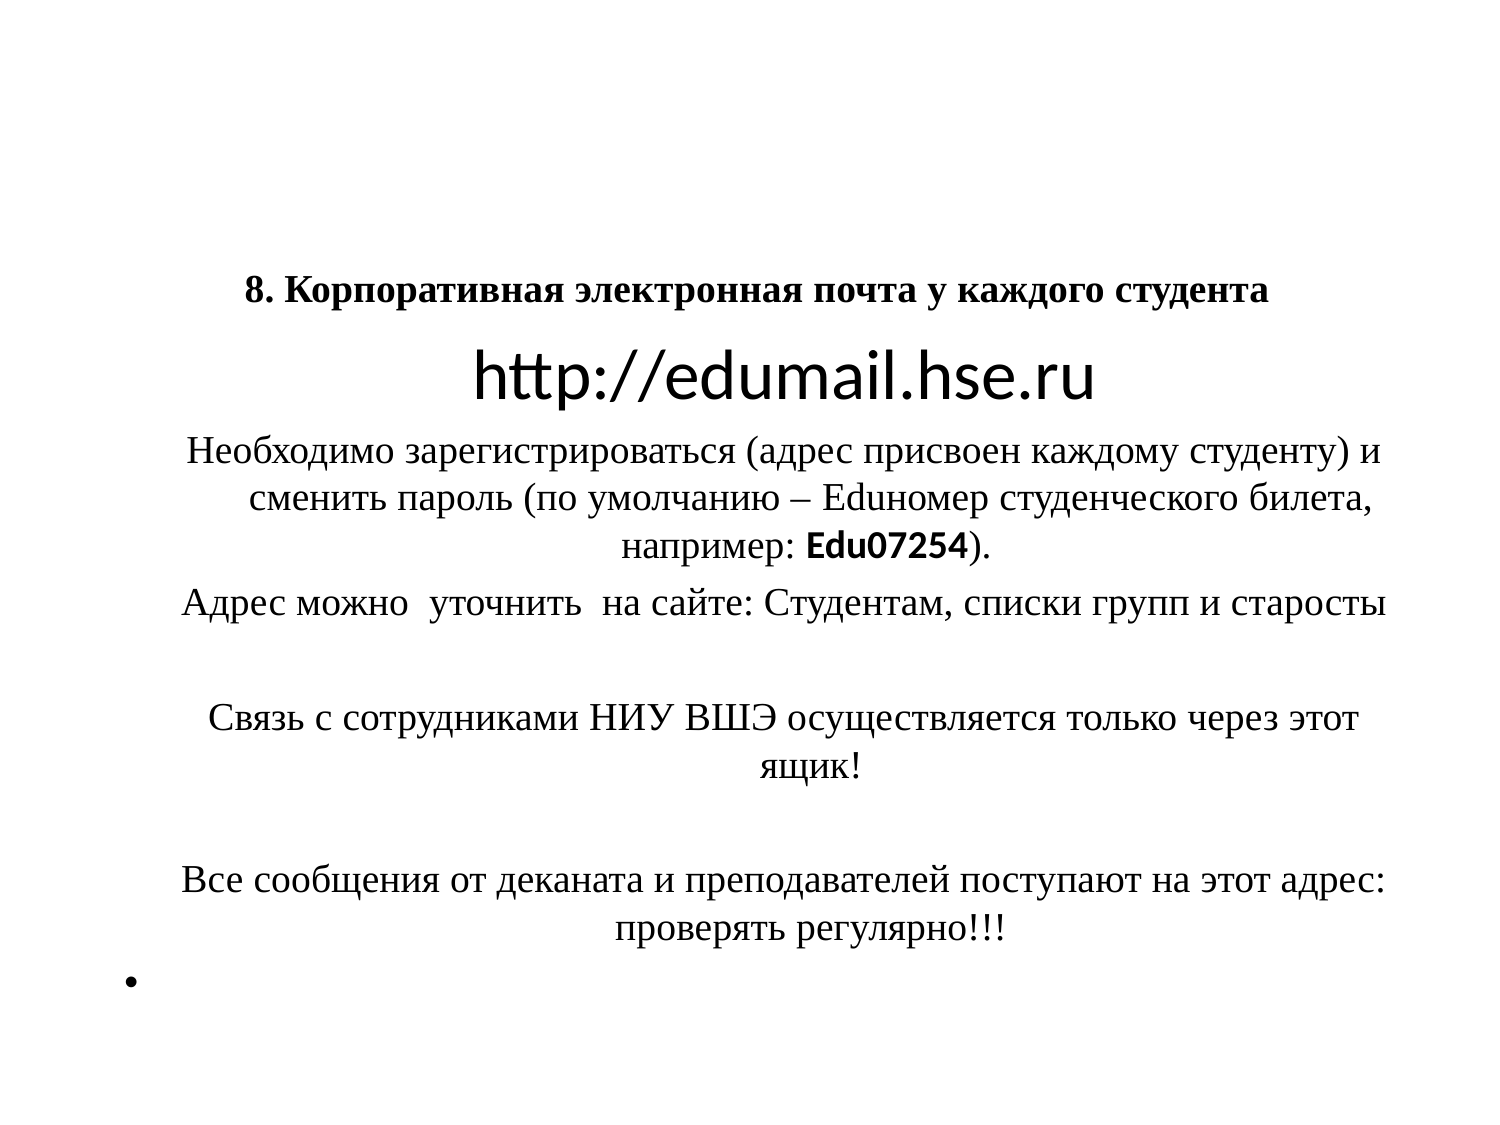

# Особенности обучения
8. Корпоративная электронная почта у каждого студента
http://edumail.hse.ru
Необходимо зарегистрироваться (адрес присвоен каждому студенту) и сменить пароль (по умолчанию – Eduномер студенческого билета, например: Edu07254).
Адрес можно уточнить на сайте: Студентам, списки групп и старосты
Связь с сотрудниками НИУ ВШЭ осуществляется только через этот ящик!
Все сообщения от деканата и преподавателей поступают на этот адрес: проверять регулярно!!!